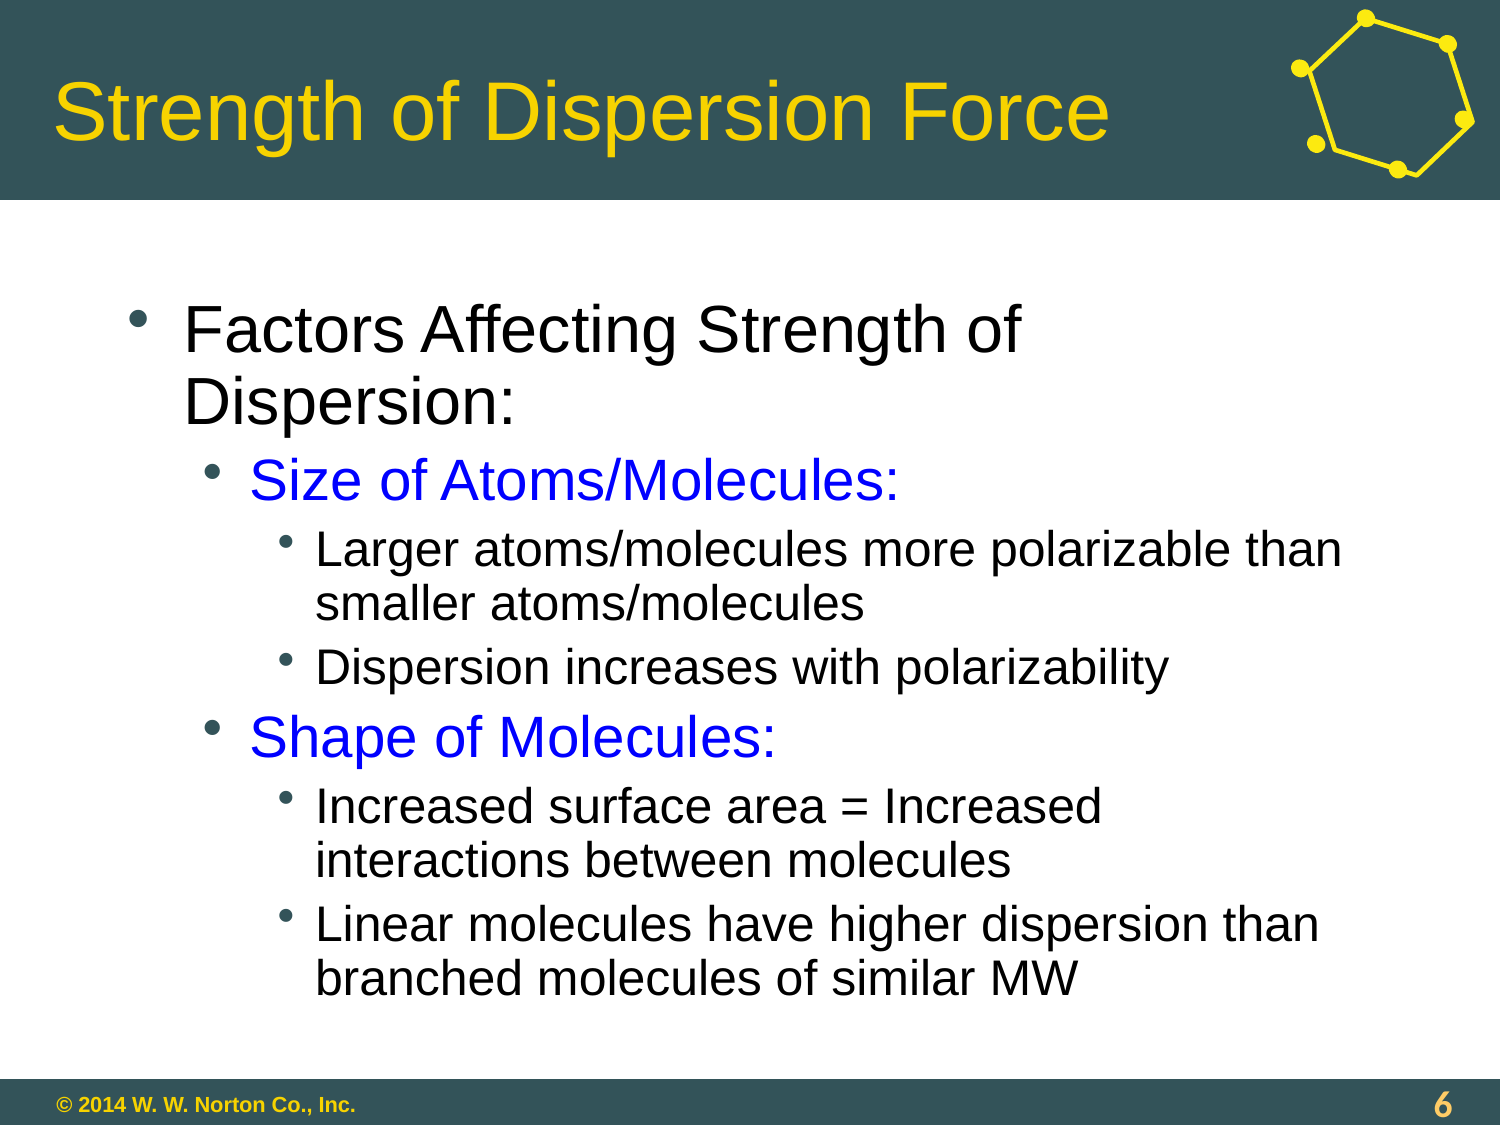

Strength of Dispersion Force
# Factors Affecting Strength of Dispersion:
Size of Atoms/Molecules:
Larger atoms/molecules more polarizable than smaller atoms/molecules
Dispersion increases with polarizability
Shape of Molecules:
Increased surface area = Increased interactions between molecules
Linear molecules have higher dispersion than branched molecules of similar MW